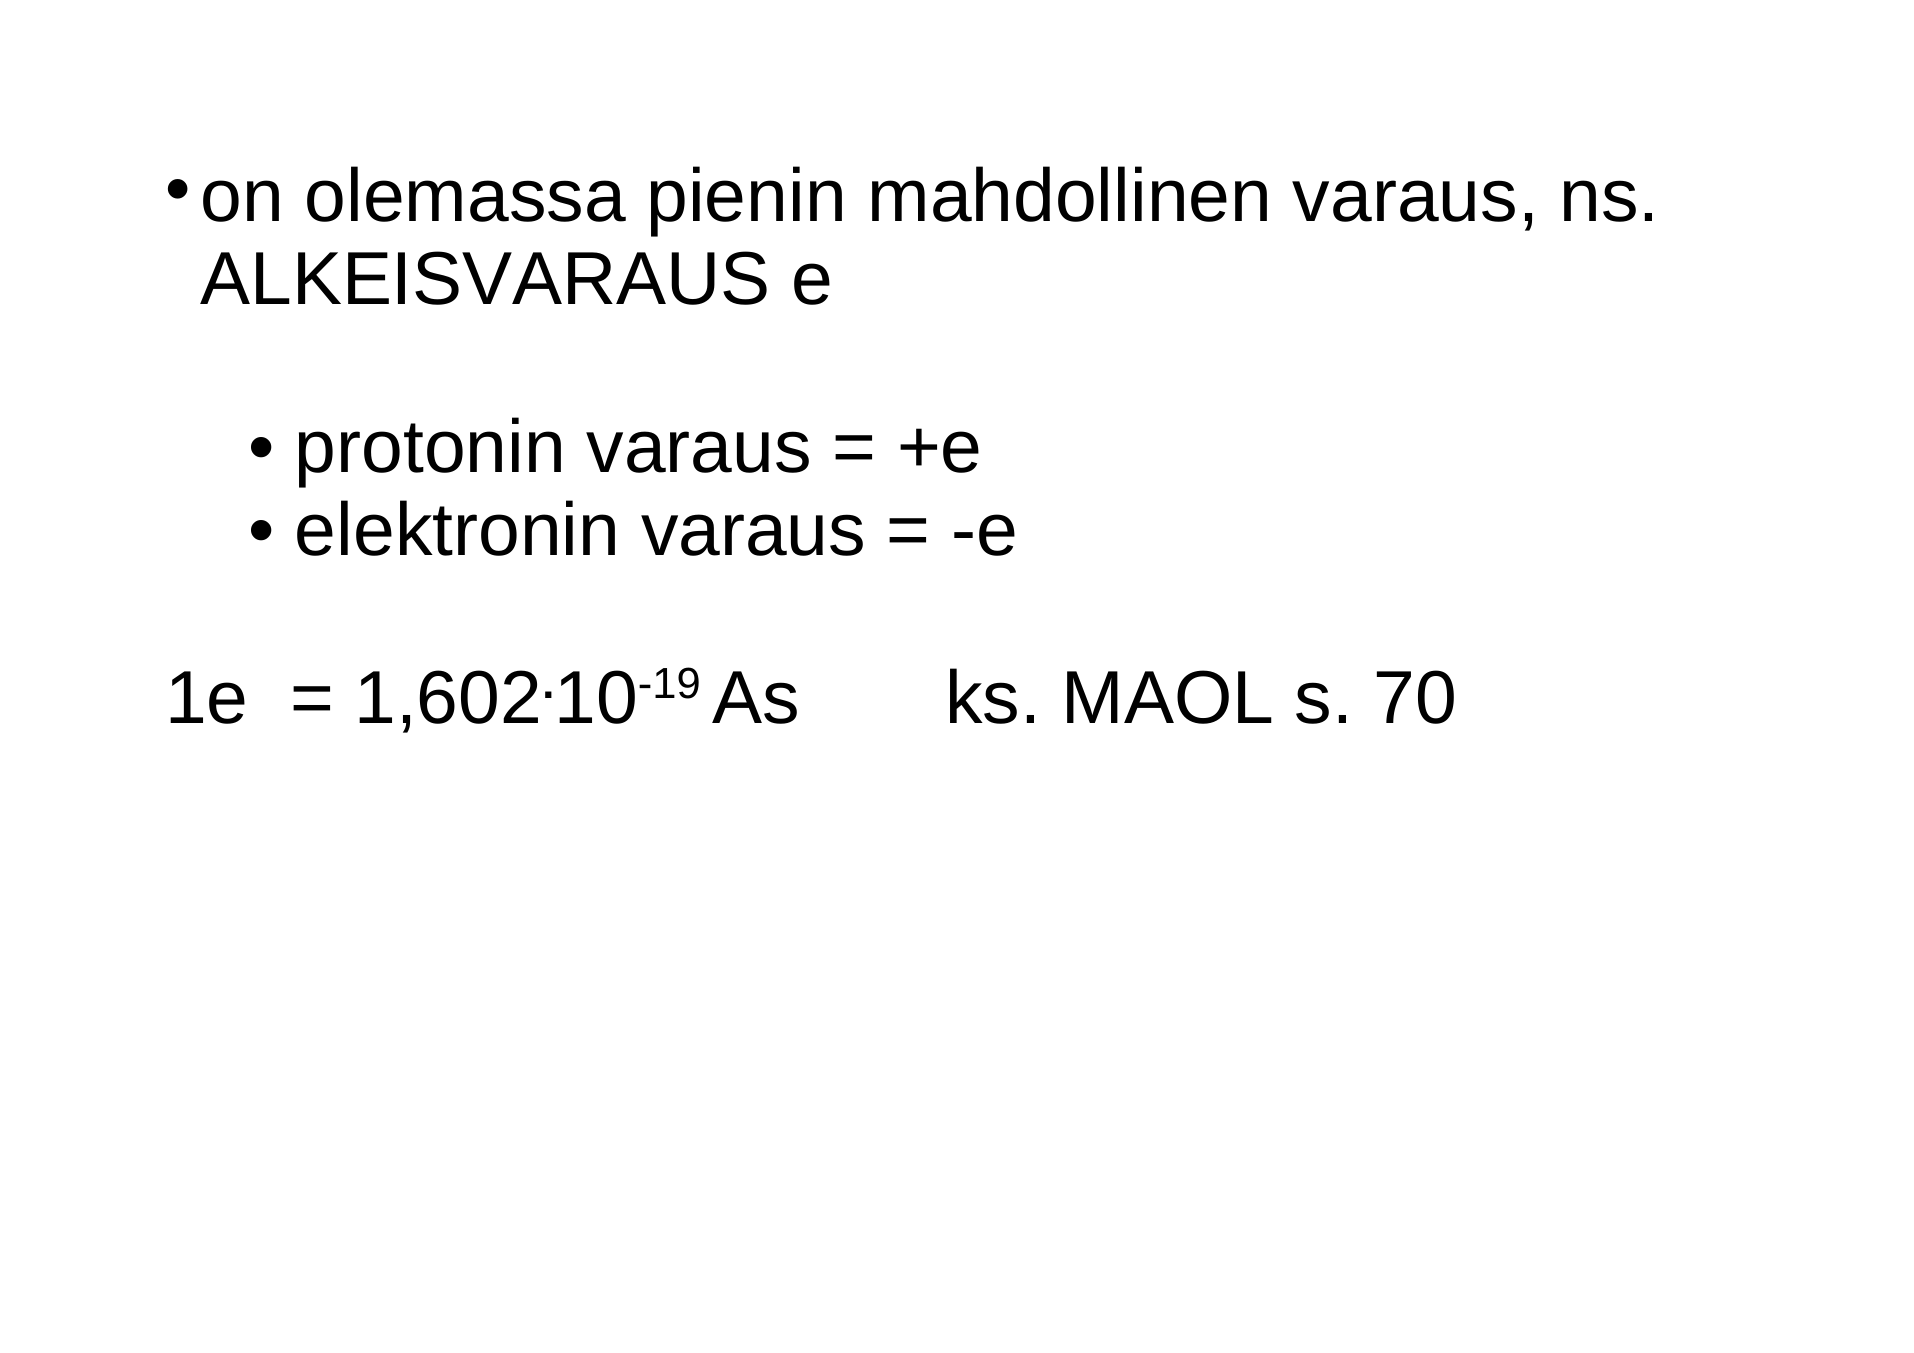

on olemassa pienin mahdollinen varaus, ns. ALKEISVARAUS e
 • protonin varaus = +e
 • elektronin varaus = -e
1e = 1,602.10-19 As ks. MAOL s. 70